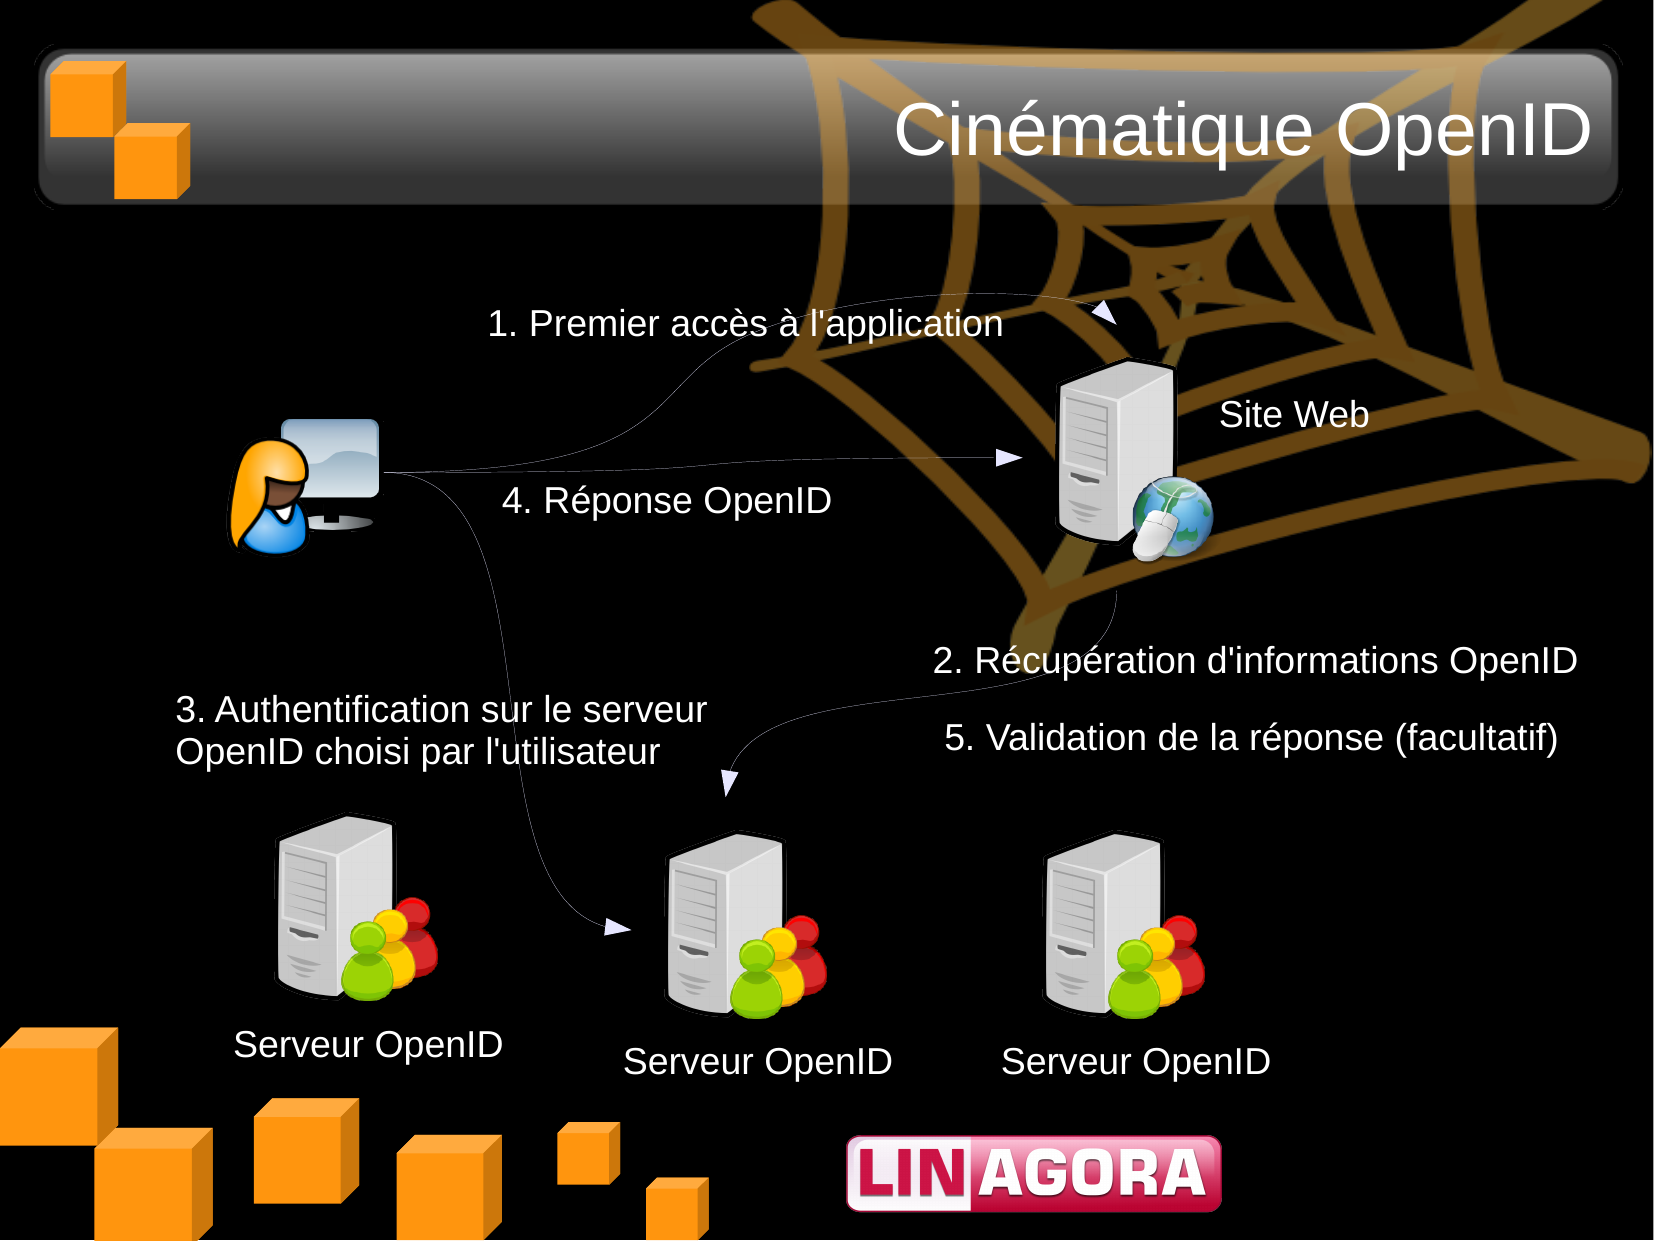

# Cinématique OpenID
1. Premier accès à l'application
Site Web
4. Réponse OpenID
2. Récupération d'informations OpenID
3. Authentification sur le serveur OpenID choisi par l'utilisateur
5. Validation de la réponse (facultatif)
Serveur OpenID
Serveur OpenID
Serveur OpenID